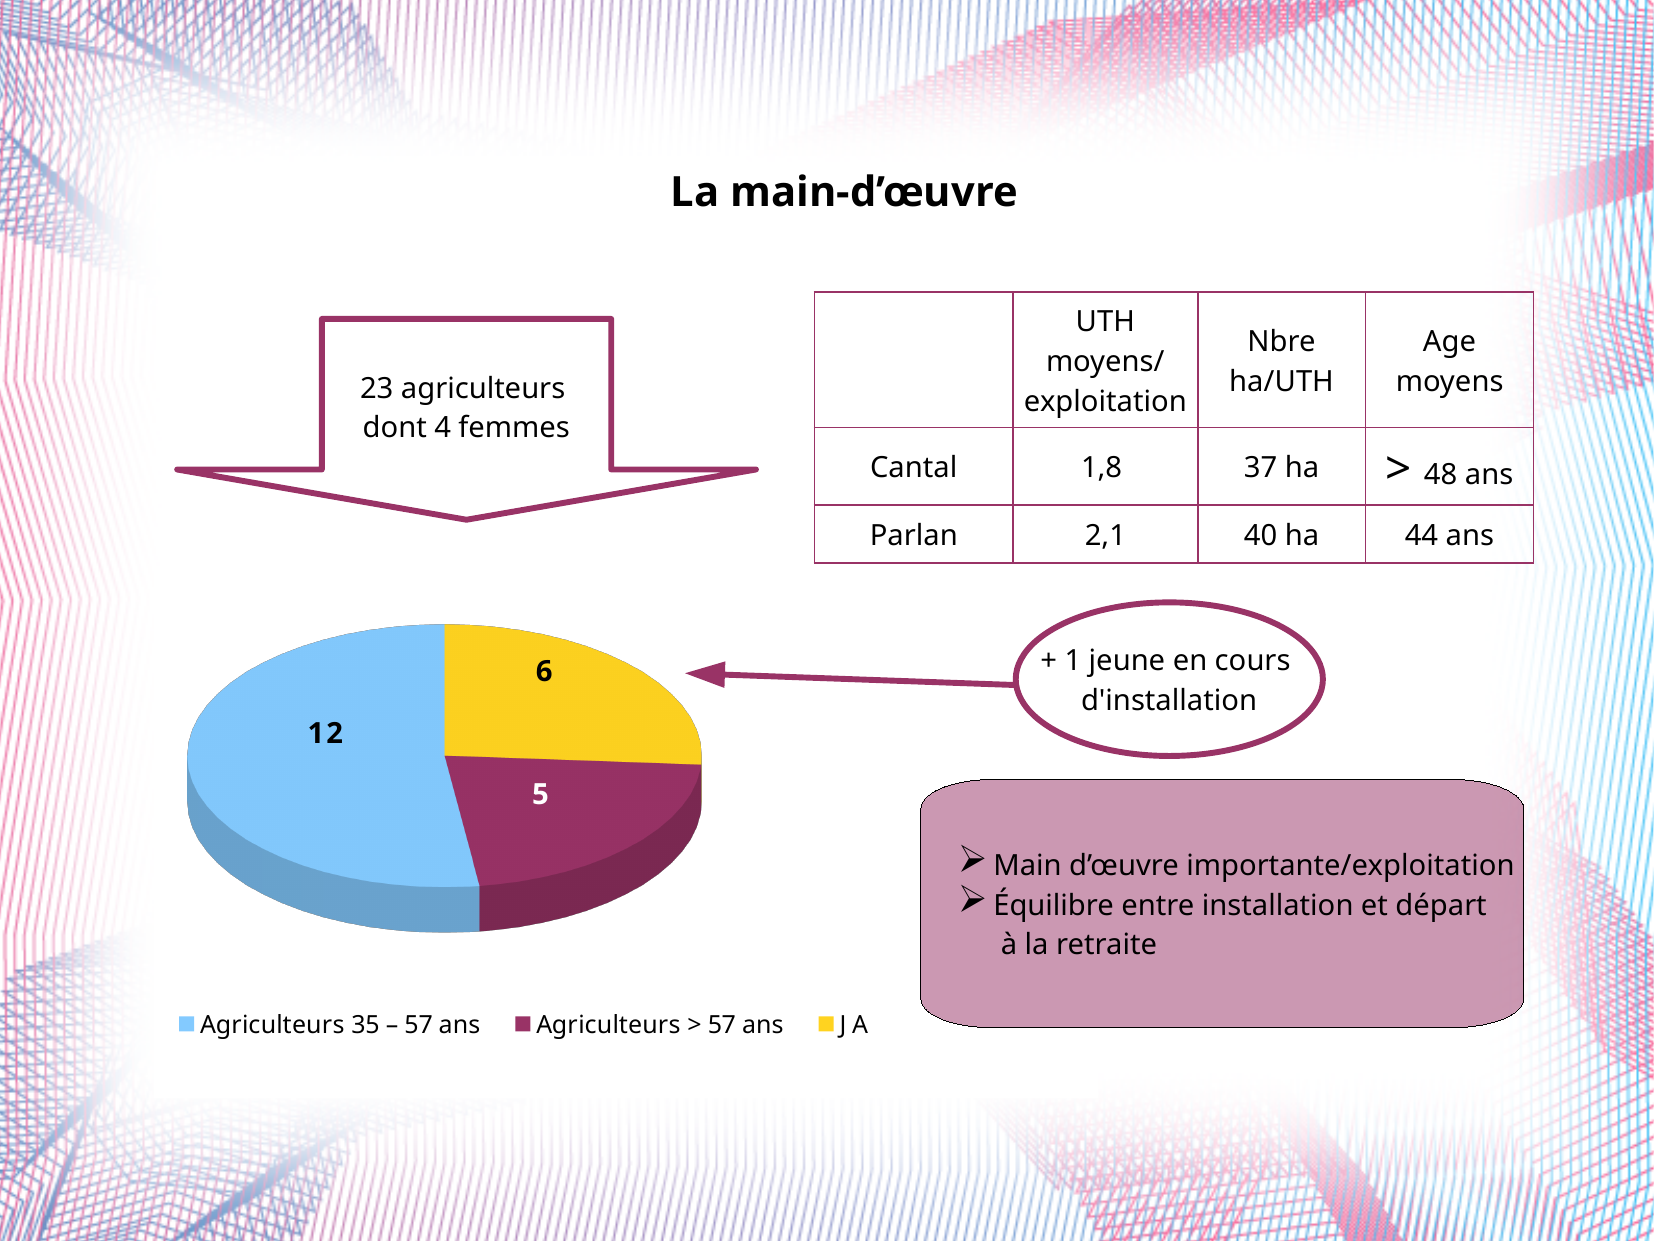

La main-d’œuvre
| | UTH moyens/ exploitation | Nbre ha/UTH | Age moyens |
| --- | --- | --- | --- |
| Cantal | 1,8 | 37 ha | > 48 ans |
| Parlan | 2,1 | 40 ha | 44 ans |
23 agriculteurs
dont 4 femmes
[unsupported chart]
+ 1 jeune en cours
d'installation
Main d’œuvre importante/exploitation
Équilibre entre installation et départ
 à la retraite